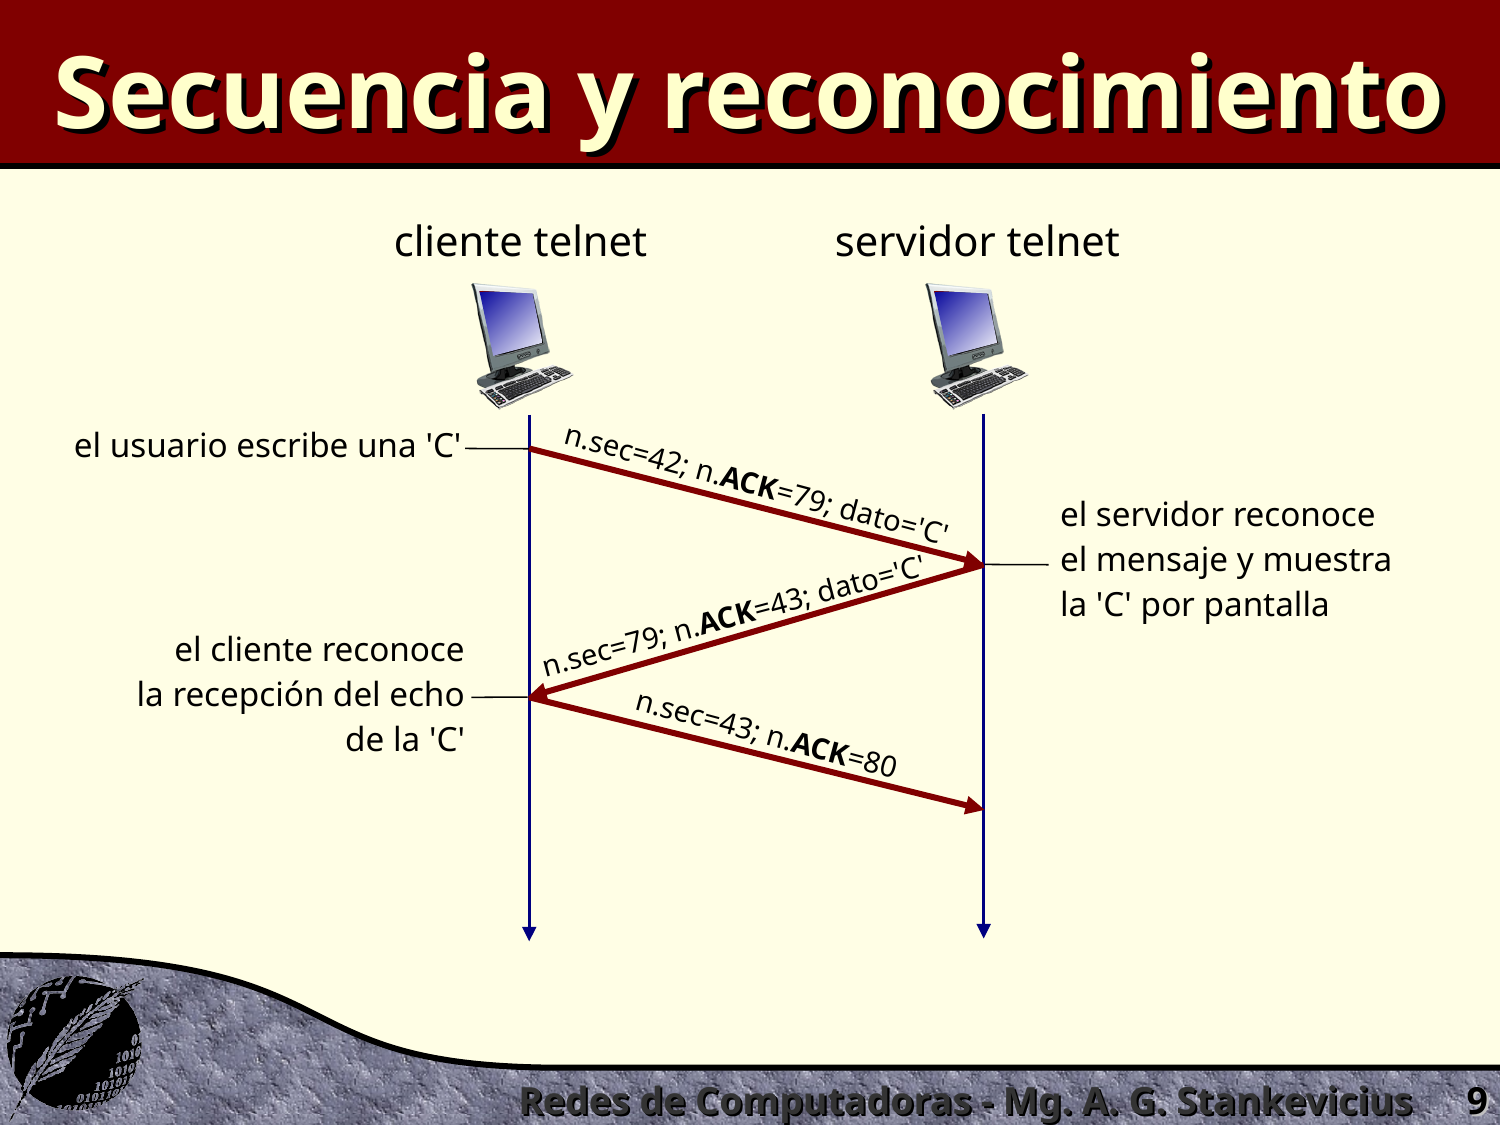

# Secuencia y reconocimiento
cliente telnet
servidor telnet
n.sec=42; n.ACK=79; dato='C'
el usuario escribe una 'C'
el servidor reconoce
el mensaje y muestra
la 'C' por pantalla
n.sec=79; n.ACK=43; dato='C'
el cliente reconoce
la recepción del echo
de la 'C'
n.sec=43; n.ACK=80
9